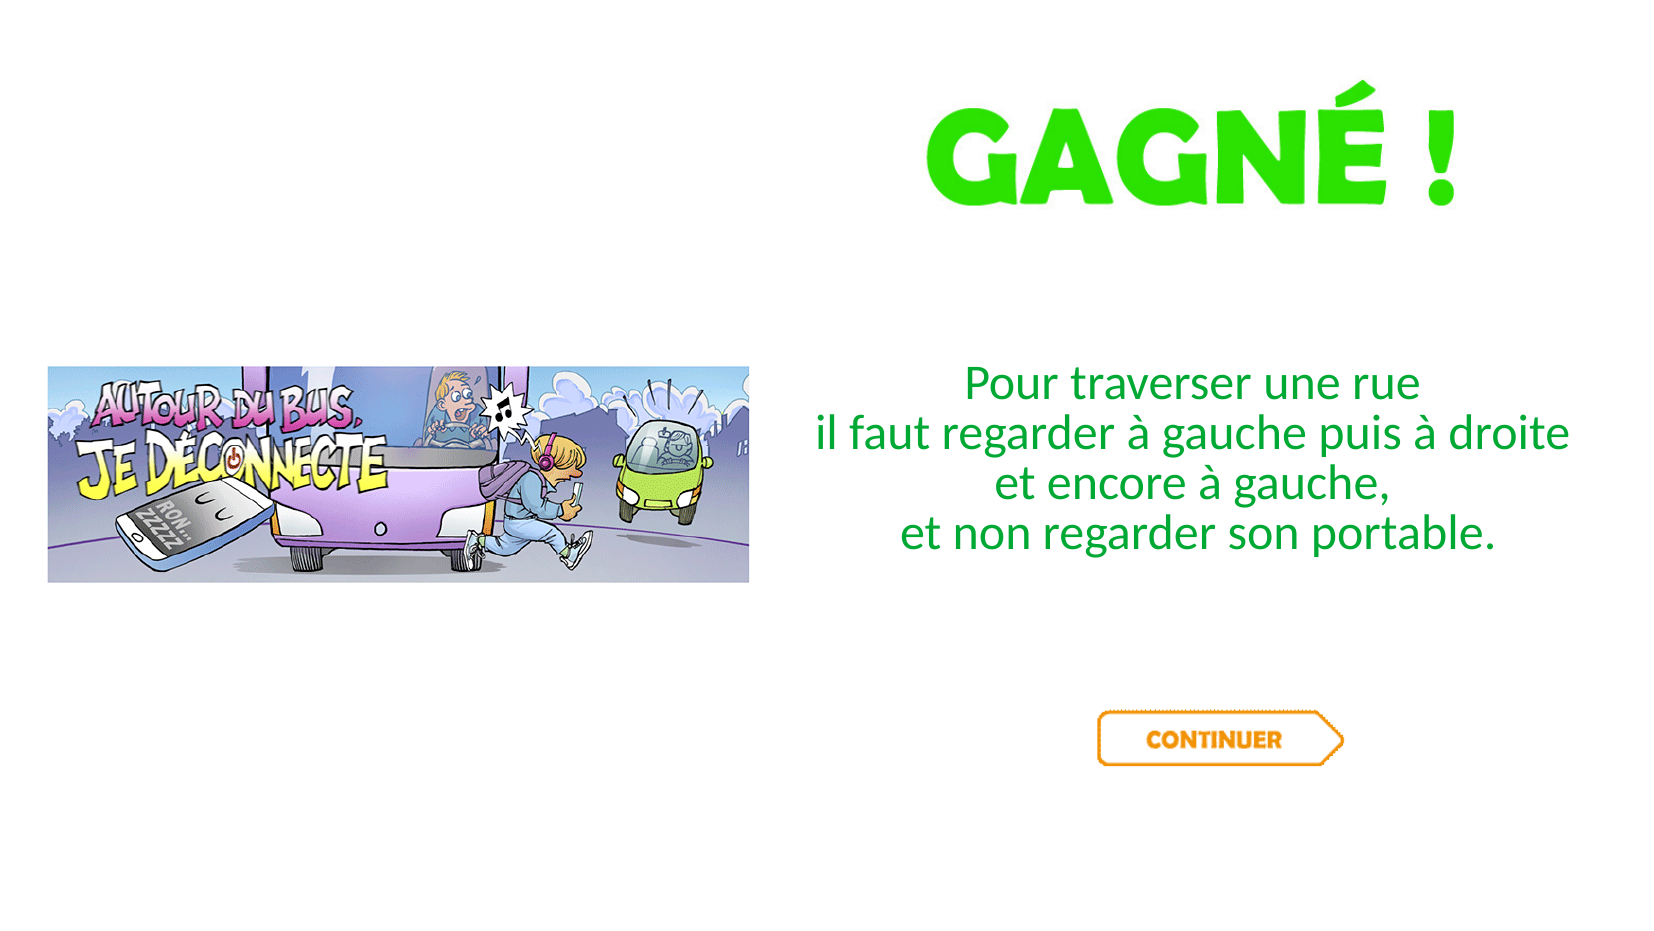

Pour traverser une rue
il faut regarder à gauche puis à droite
et encore à gauche,
et non regarder son portable.